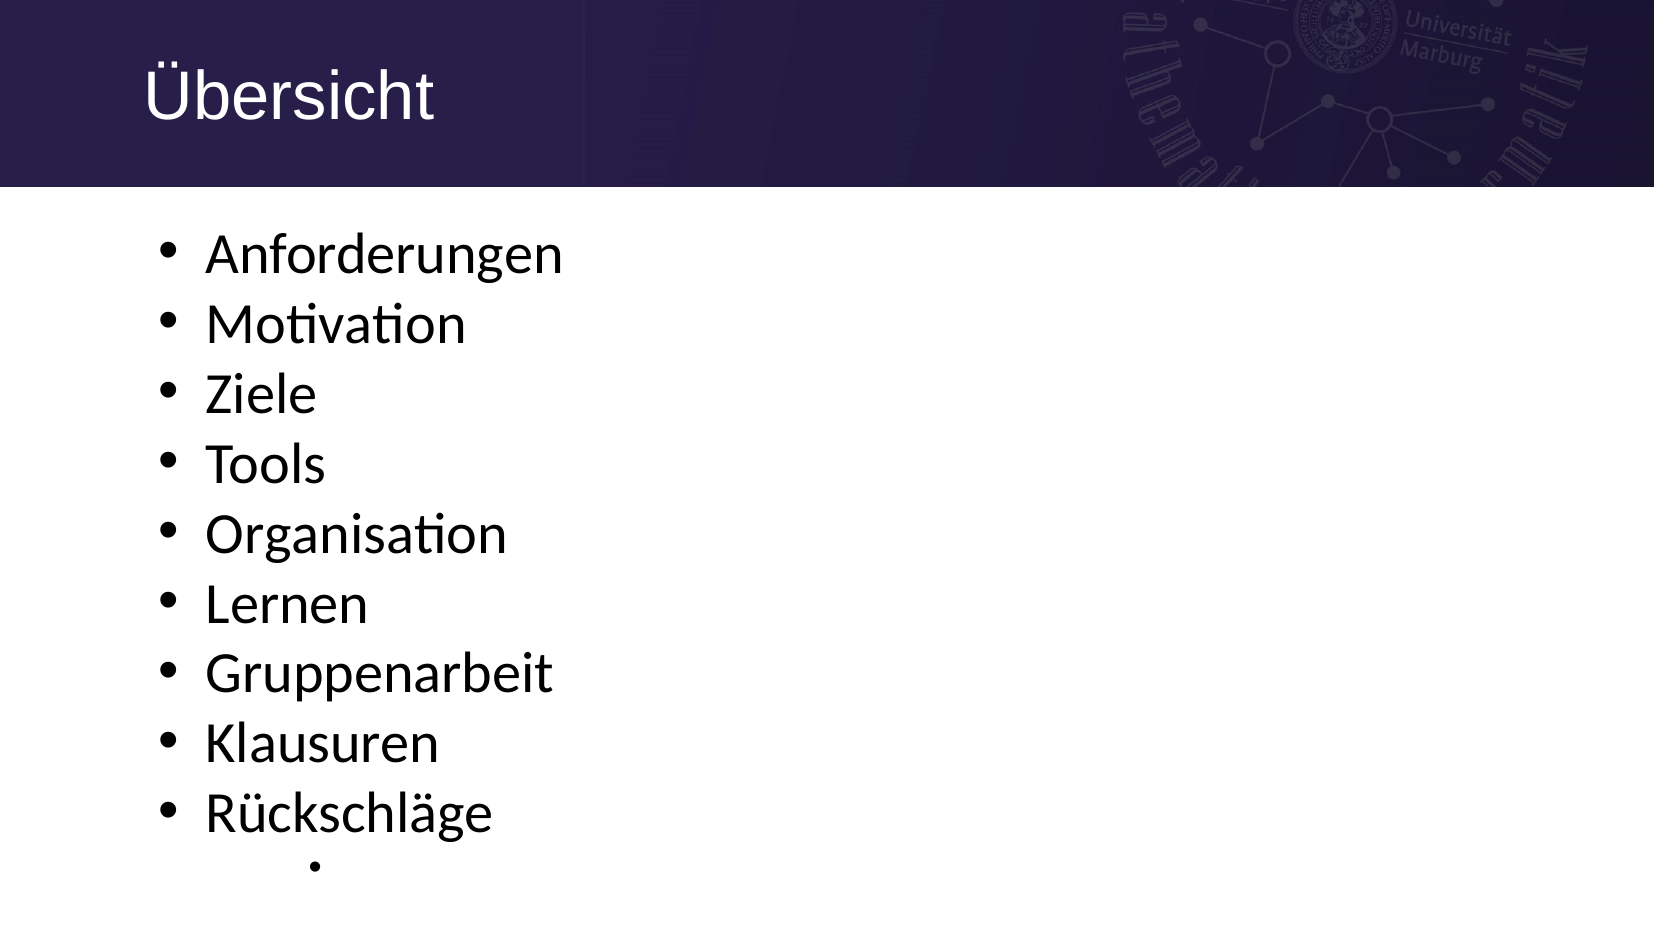

Übersicht
#
Anforderungen
Motivation
Ziele
Tools
Organisation
Lernen
Gruppenarbeit
Klausuren
Rückschläge